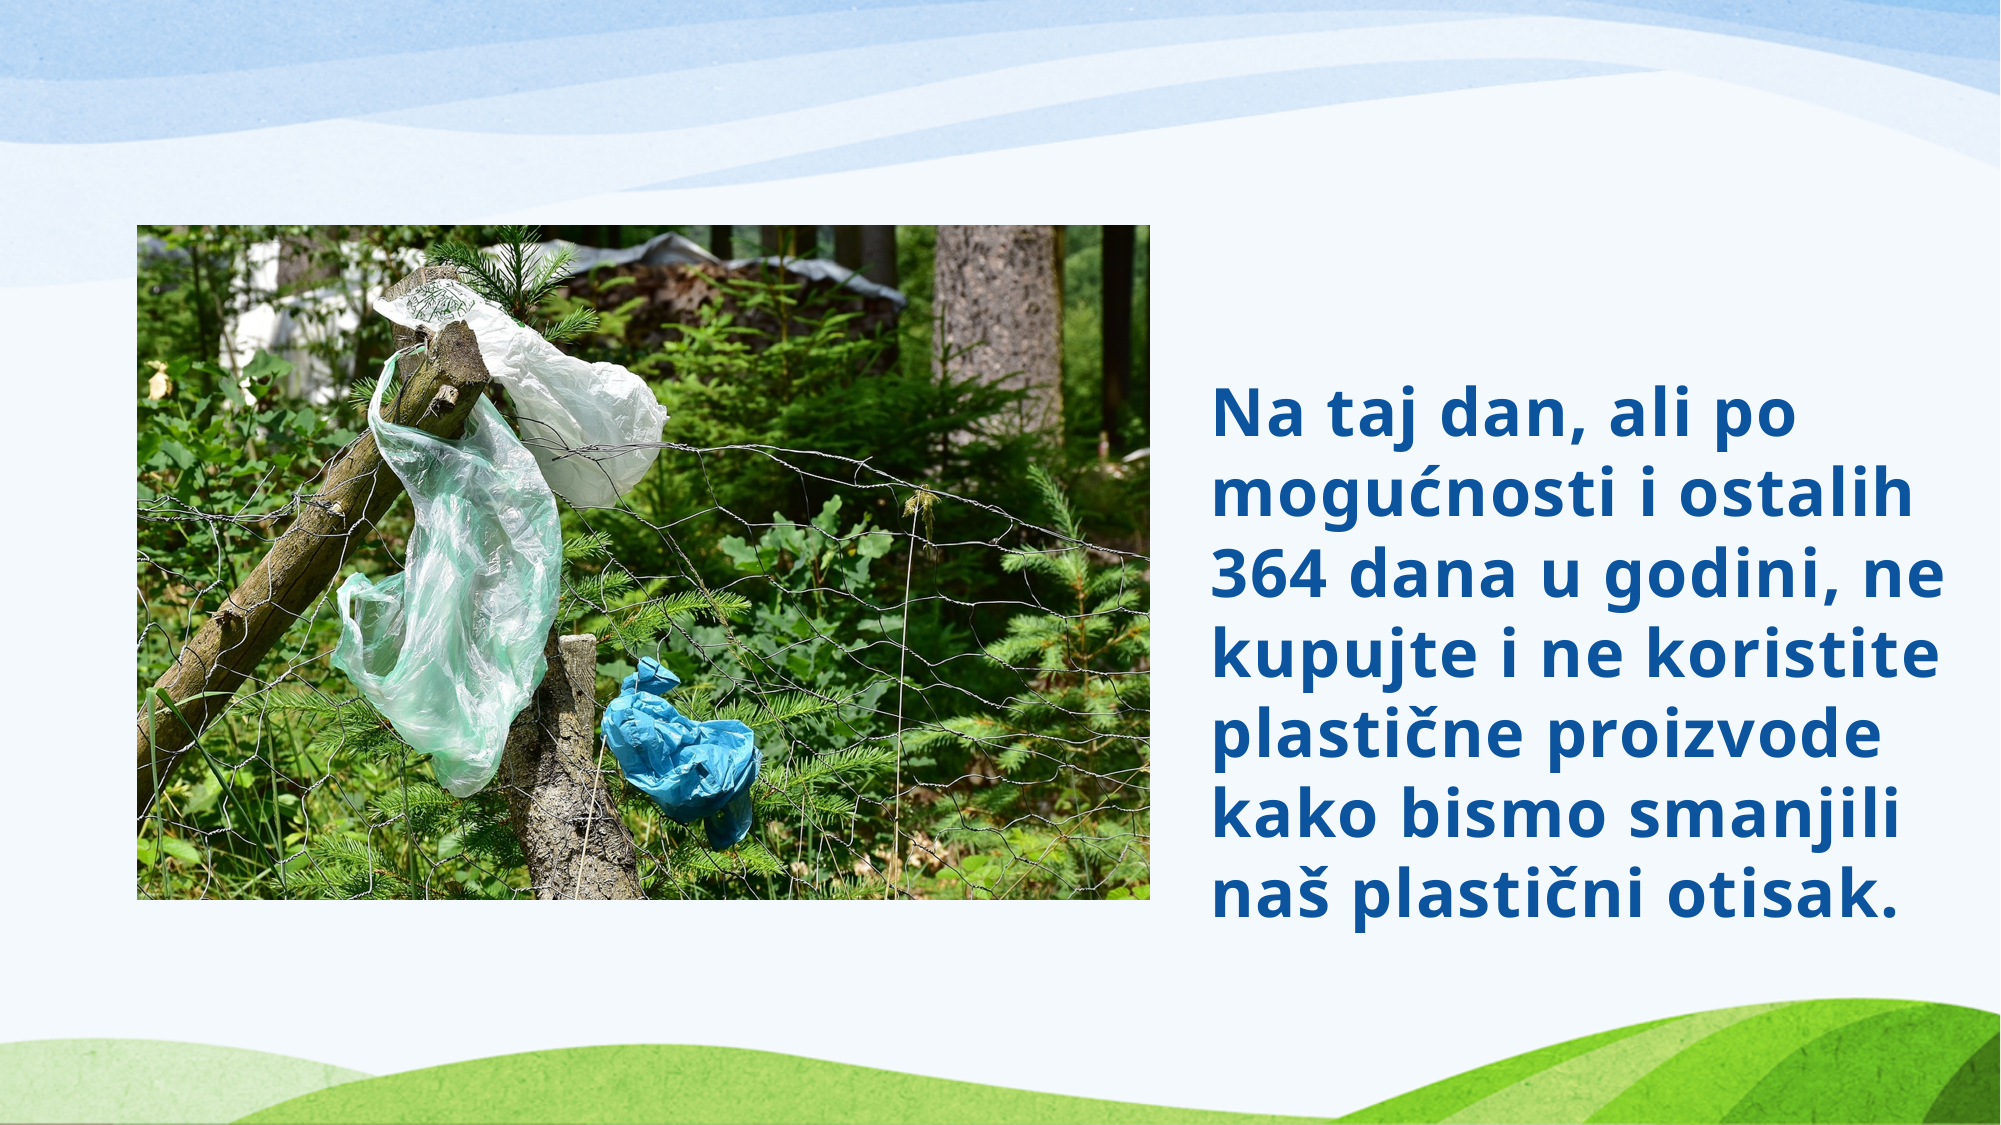

#
Na taj dan, ali po mogućnosti i ostalih 364 dana u godini, ne kupujte i ne koristite plastične proizvode kako bismo smanjili naš plastični otisak.